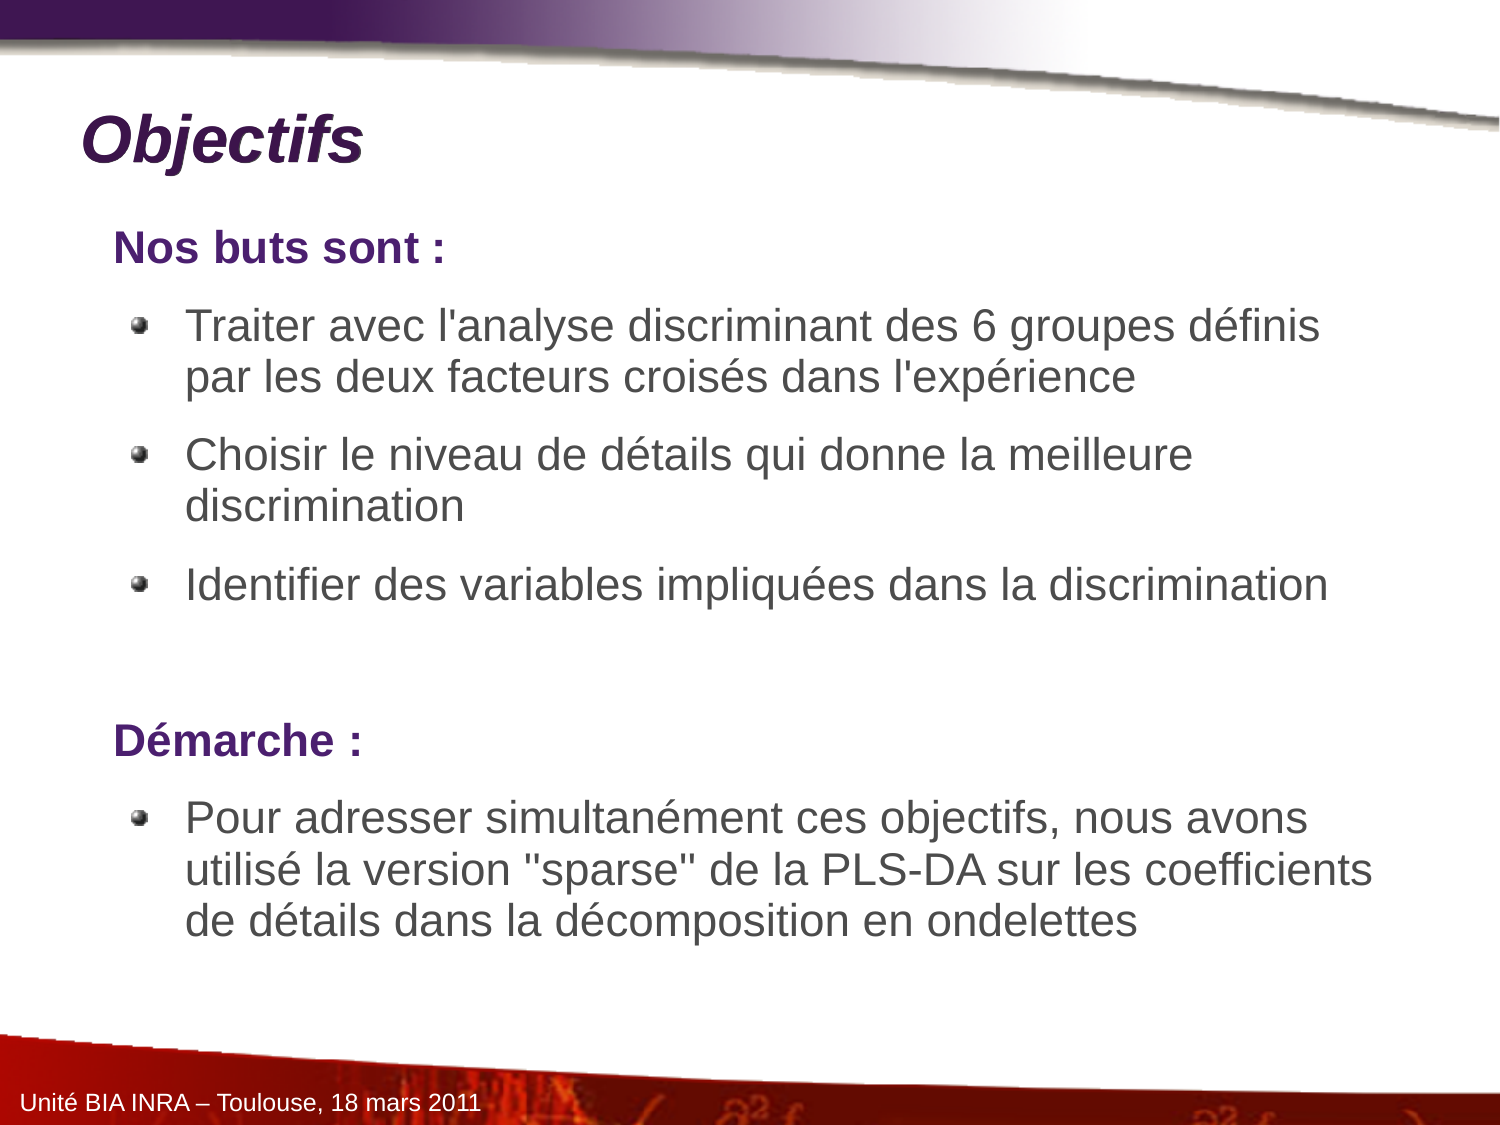

Objectifs
# Nos buts sont :
Traiter avec l'analyse discriminant des 6 groupes définis par les deux facteurs croisés dans l'expérience
Choisir le niveau de détails qui donne la meilleure discrimination
Identifier des variables impliquées dans la discrimination
Démarche :
Pour adresser simultanément ces objectifs, nous avons utilisé la version ''sparse'' de la PLS-DA sur les coefficients de détails dans la décomposition en ondelettes